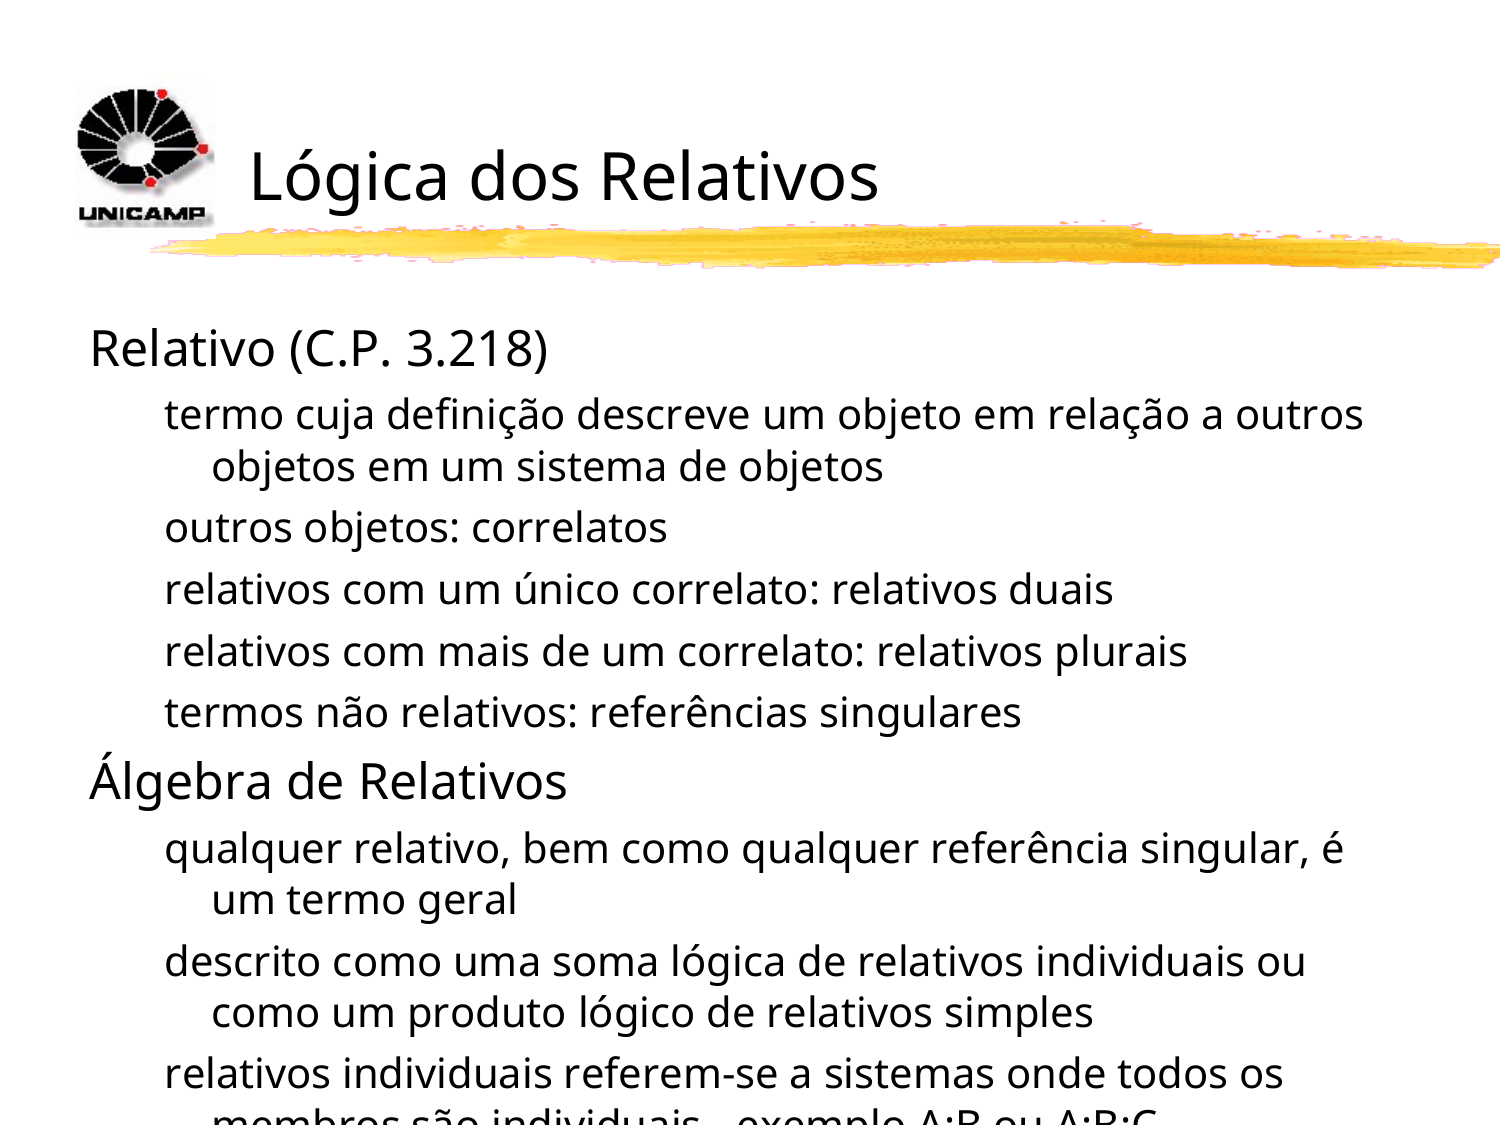

# Lógica dos Relativos
Relativo (C.P. 3.218)
termo cuja definição descreve um objeto em relação a outros objetos em um sistema de objetos
outros objetos: correlatos
relativos com um único correlato: relativos duais
relativos com mais de um correlato: relativos plurais
termos não relativos: referências singulares
Álgebra de Relativos
qualquer relativo, bem como qualquer referência singular, é um termo geral
descrito como uma soma lógica de relativos individuais ou como um produto lógico de relativos simples
relativos individuais referem-se a sistemas onde todos os membros são individuais - exemplo A:B ou A:B:C